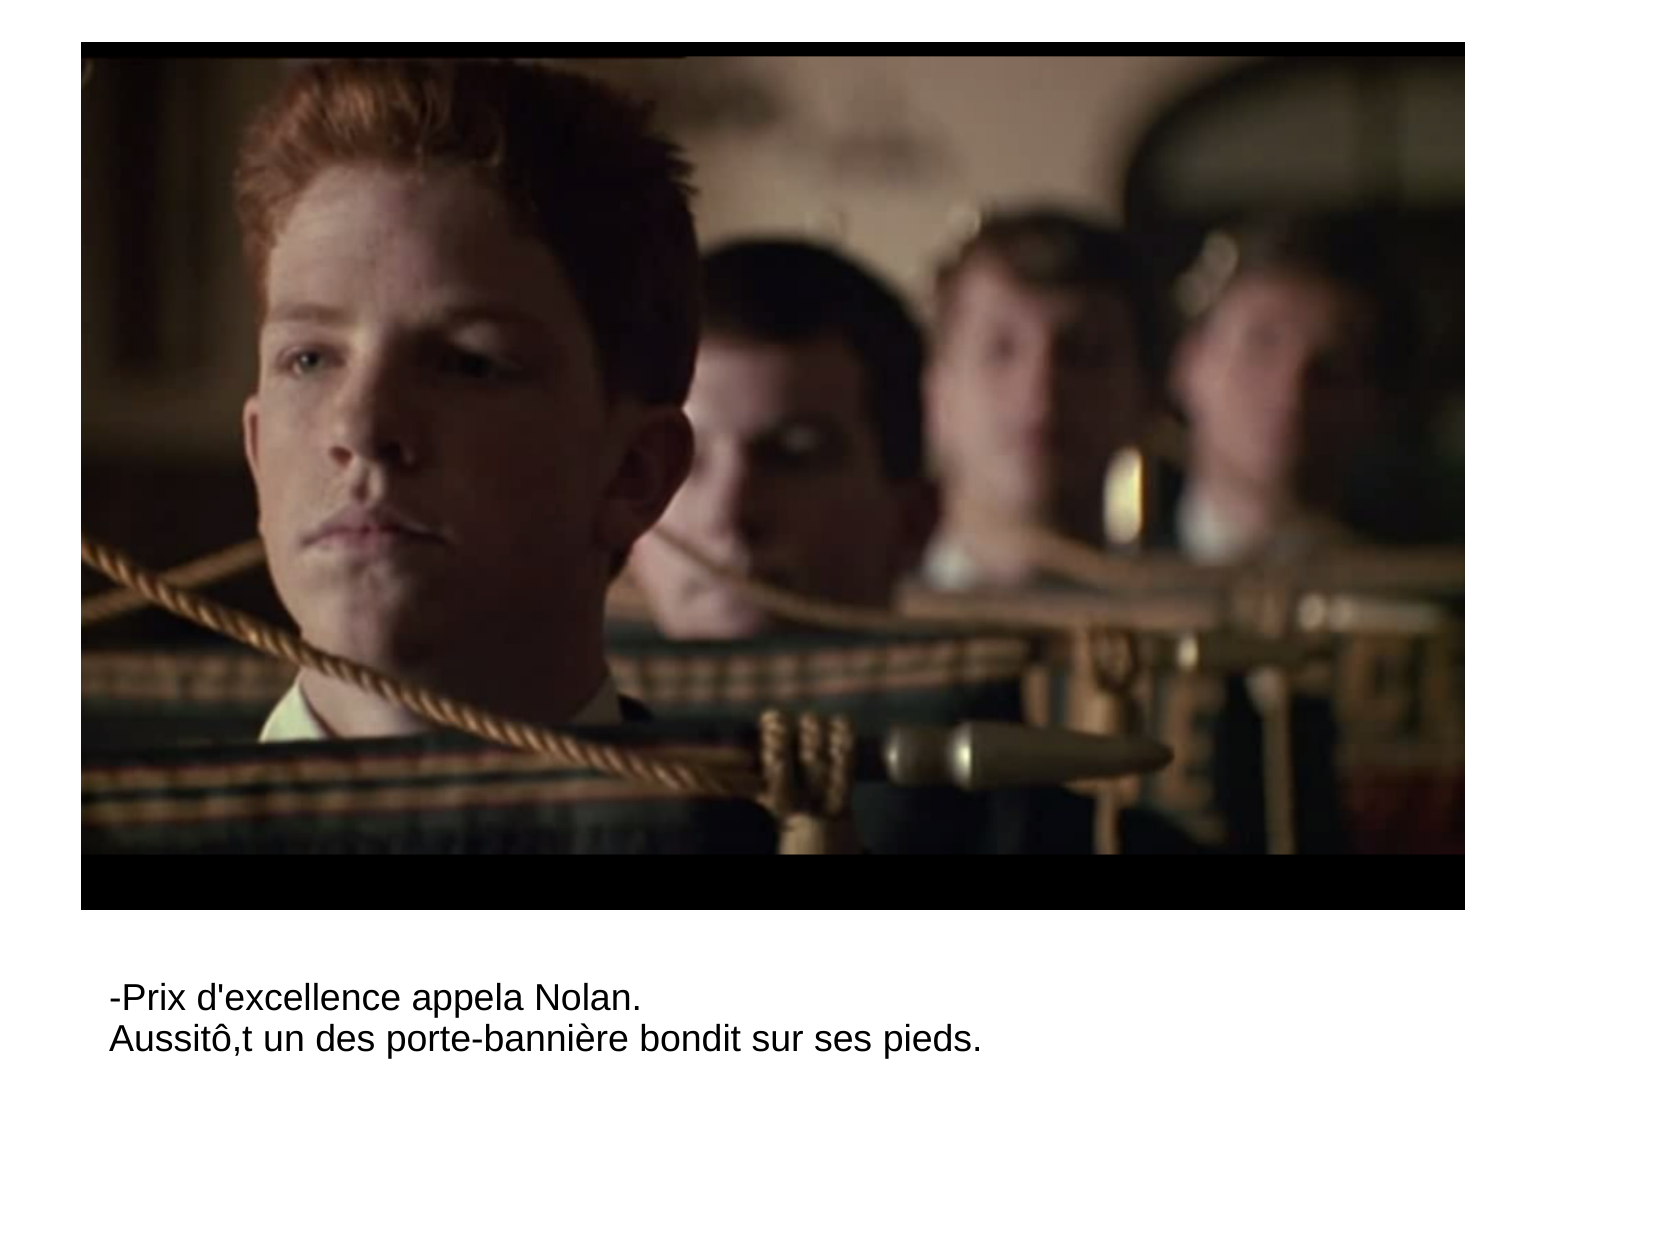

-Prix d'excellence appela Nolan.
Aussitô,t un des porte-bannière bondit sur ses pieds.